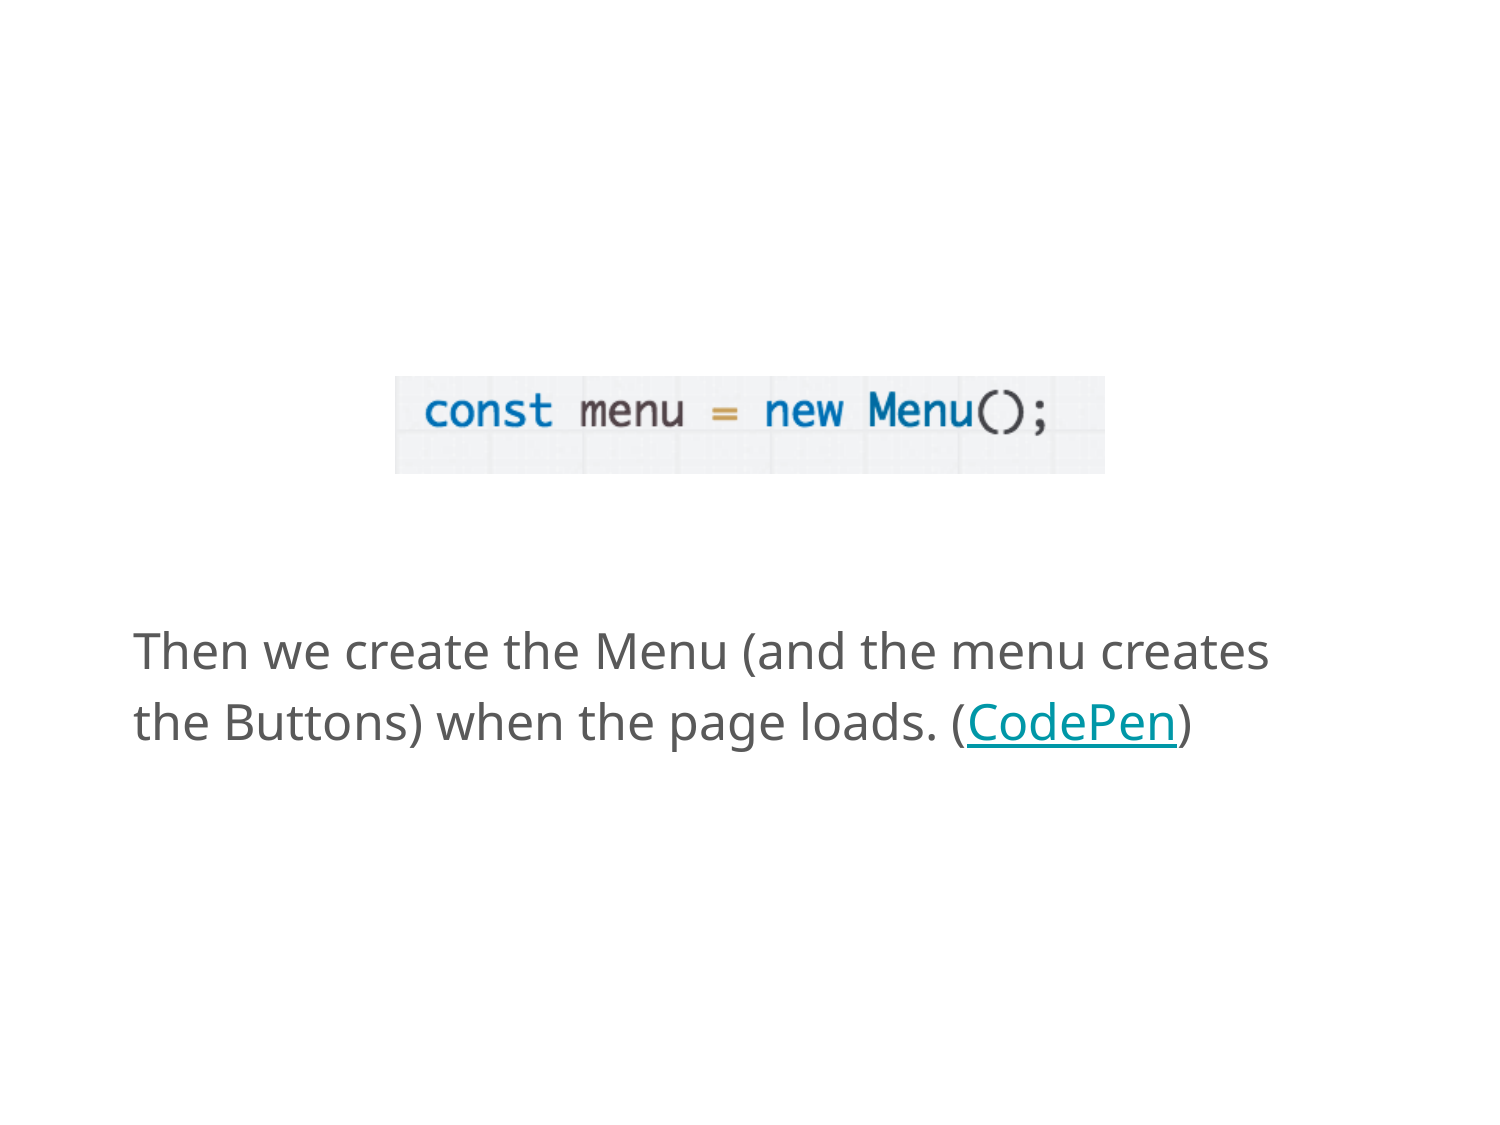

# Then we create the Menu (and the menu creates the Buttons) when the page loads. (CodePen)